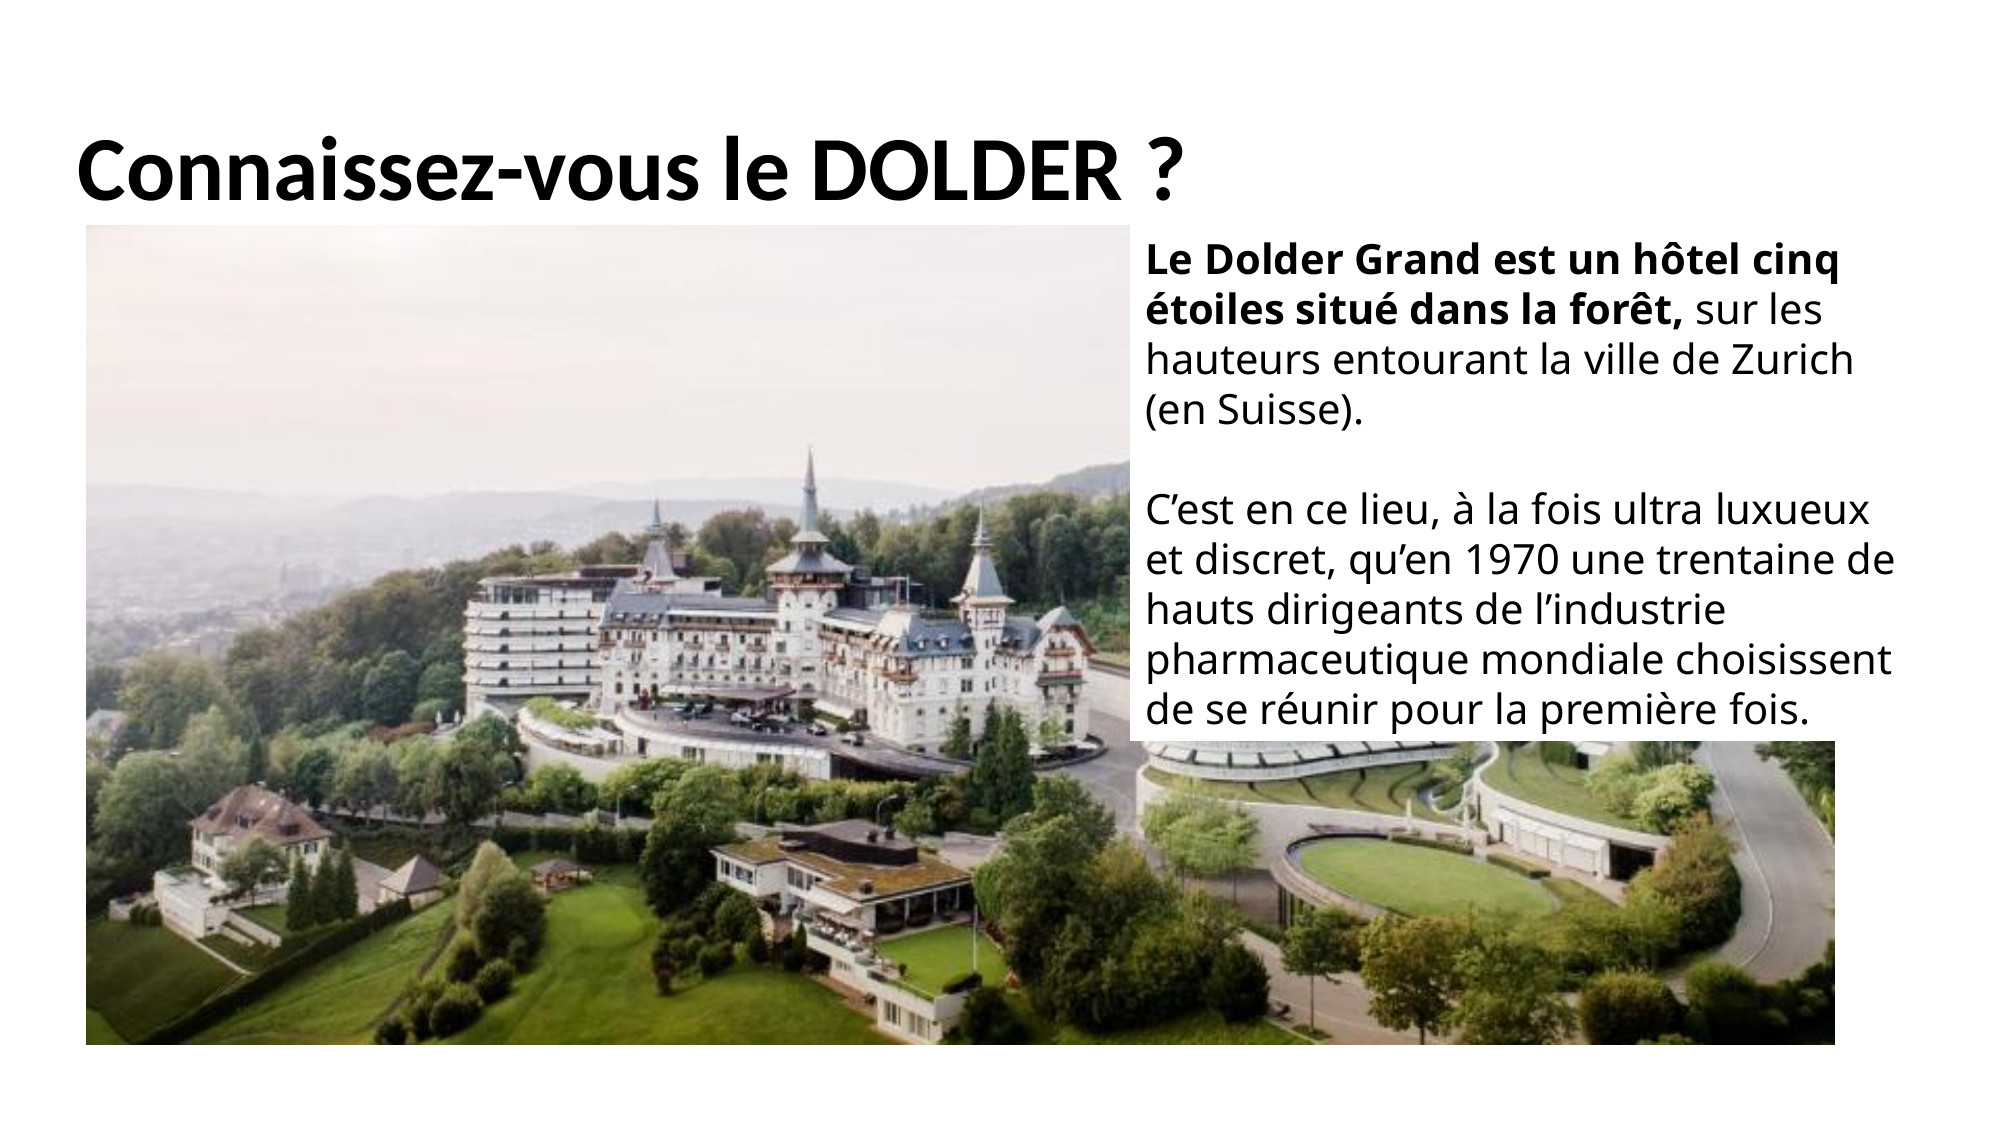

# Connaissez-vous le DOLDER ?
Le Dolder Grand est un hôtel cinq étoiles situé dans la forêt, sur les hauteurs entourant la ville de Zurich (en Suisse).
C’est en ce lieu, à la fois ultra luxueux et discret, qu’en 1970 une trentaine de hauts dirigeants de l’industrie pharmaceutique mondiale choisissent de se réunir pour la première fois.